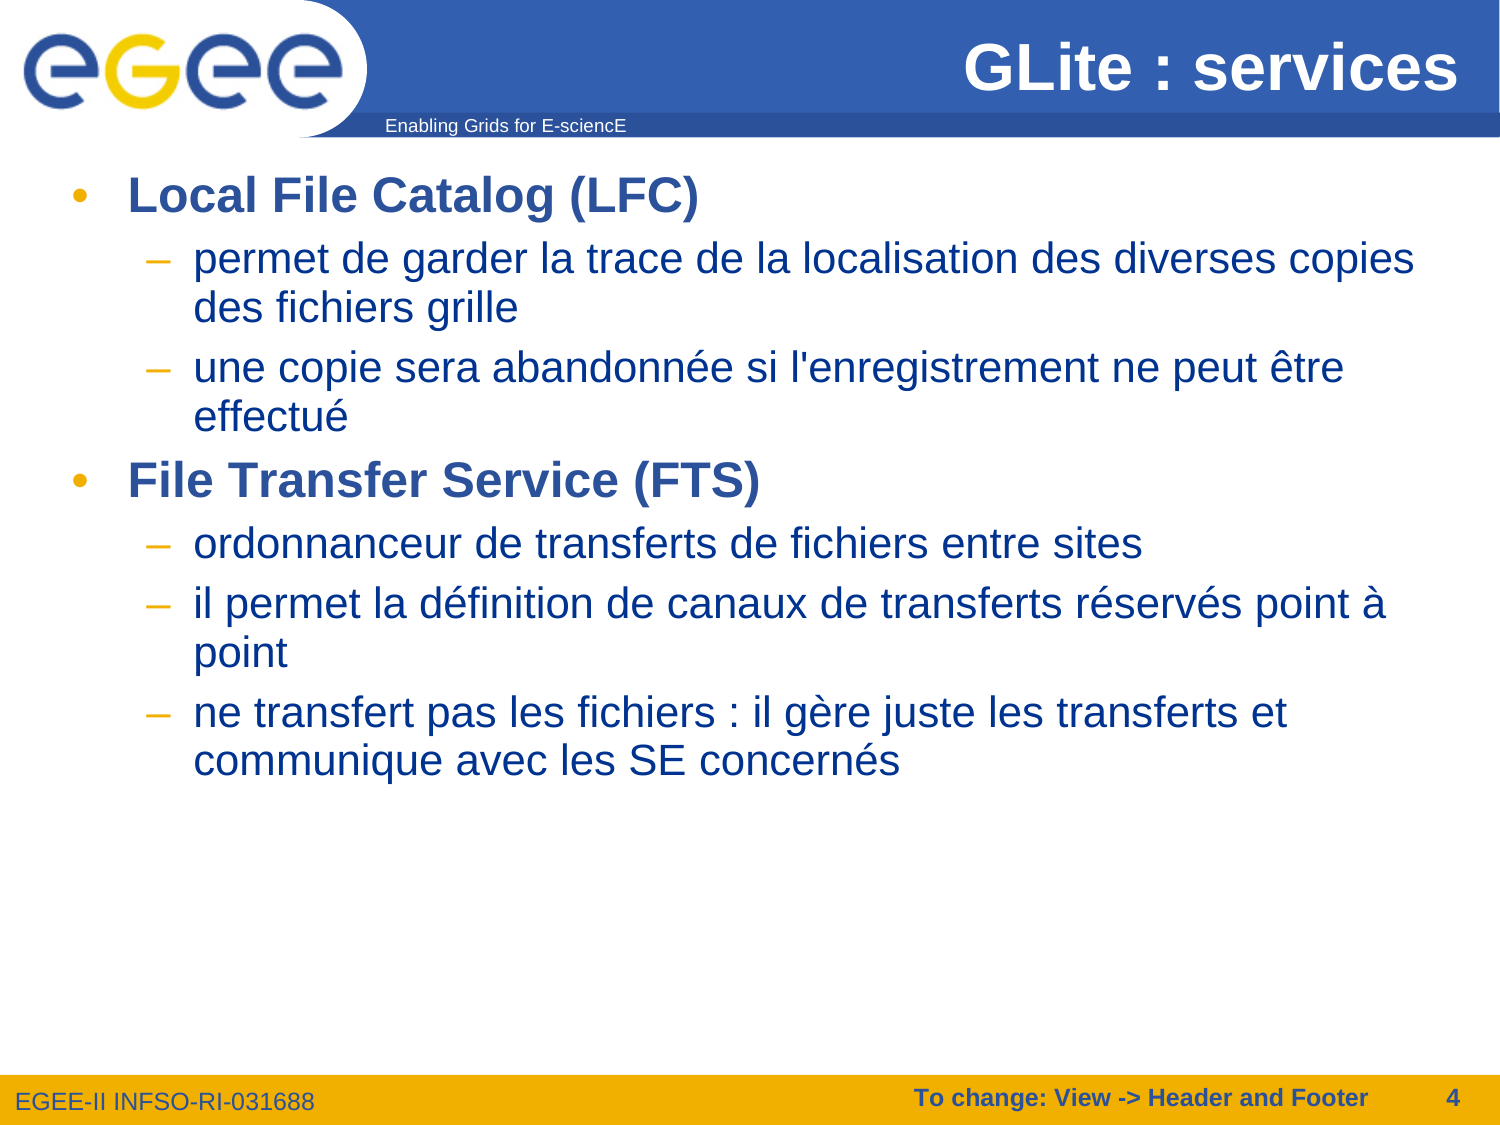

# GLite : services
Local File Catalog (LFC)
permet de garder la trace de la localisation des diverses copies des fichiers grille
une copie sera abandonnée si l'enregistrement ne peut être effectué
File Transfer Service (FTS)
ordonnanceur de transferts de fichiers entre sites
il permet la définition de canaux de transferts réservés point à point
ne transfert pas les fichiers : il gère juste les transferts et communique avec les SE concernés
To change: View -> Header and Footer
4